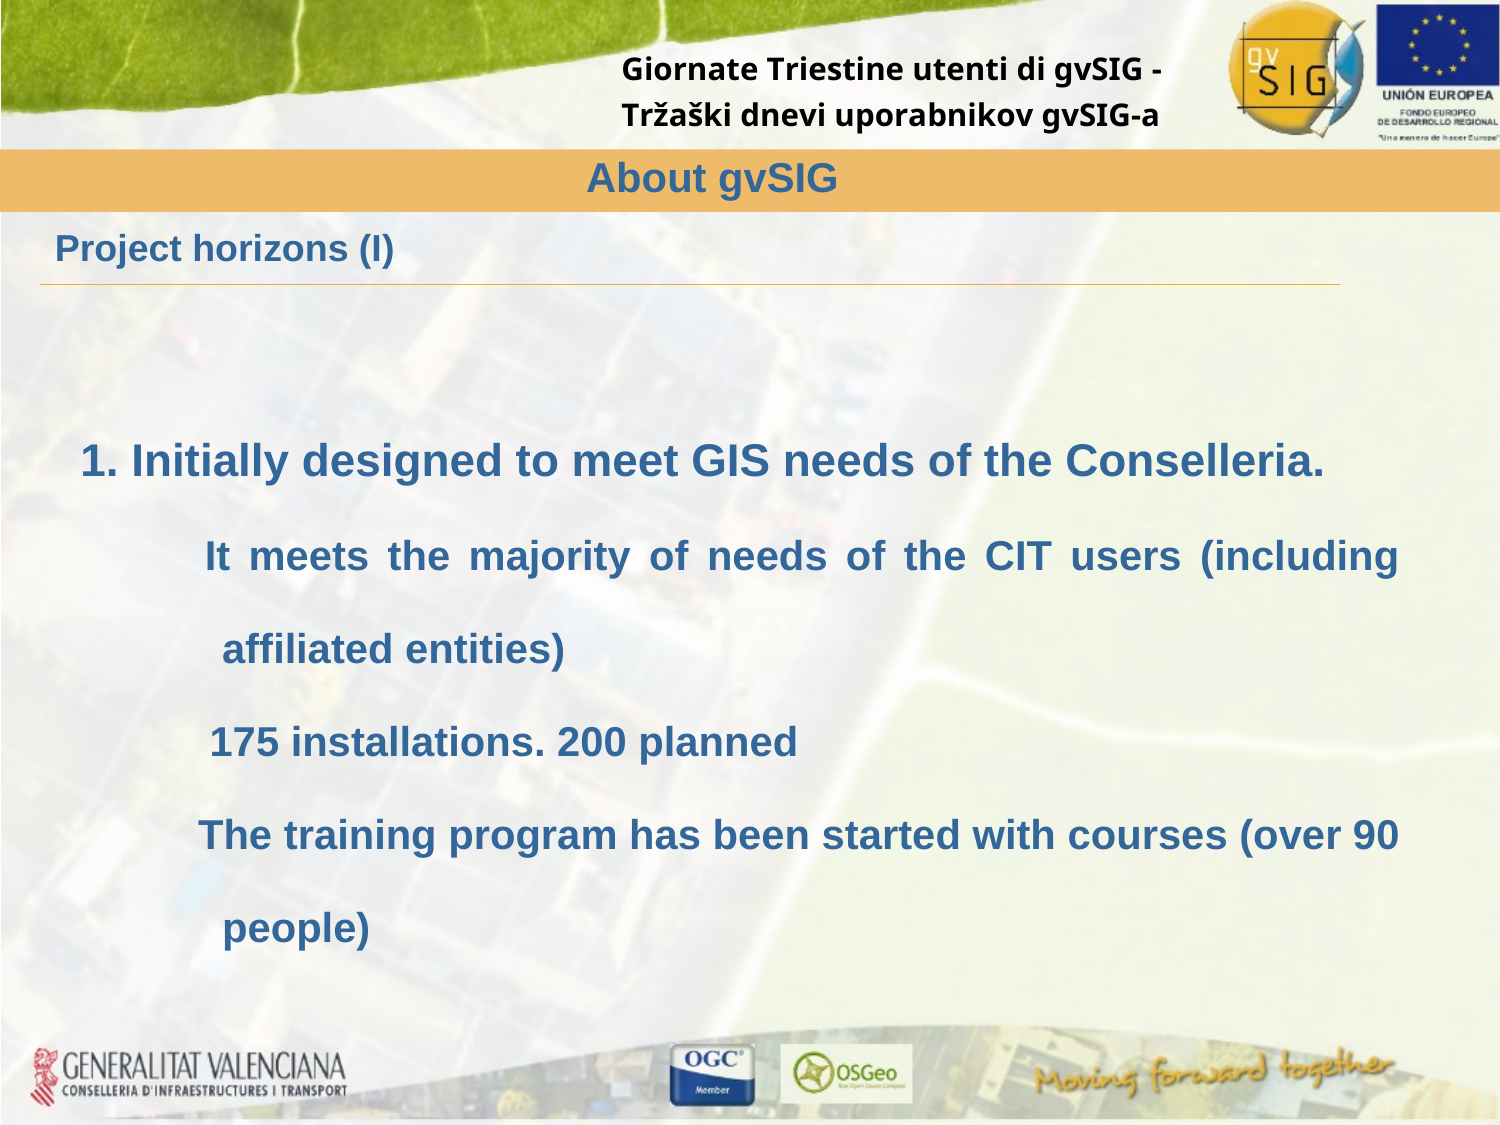

About gvSIG
Project horizons (I)
1. Initially designed to meet GIS needs of the Conselleria.
 It meets the majority of needs of the CIT users (including affiliated entities)
 175 installations. 200 planned
 The training program has been started with courses (over 90 people)